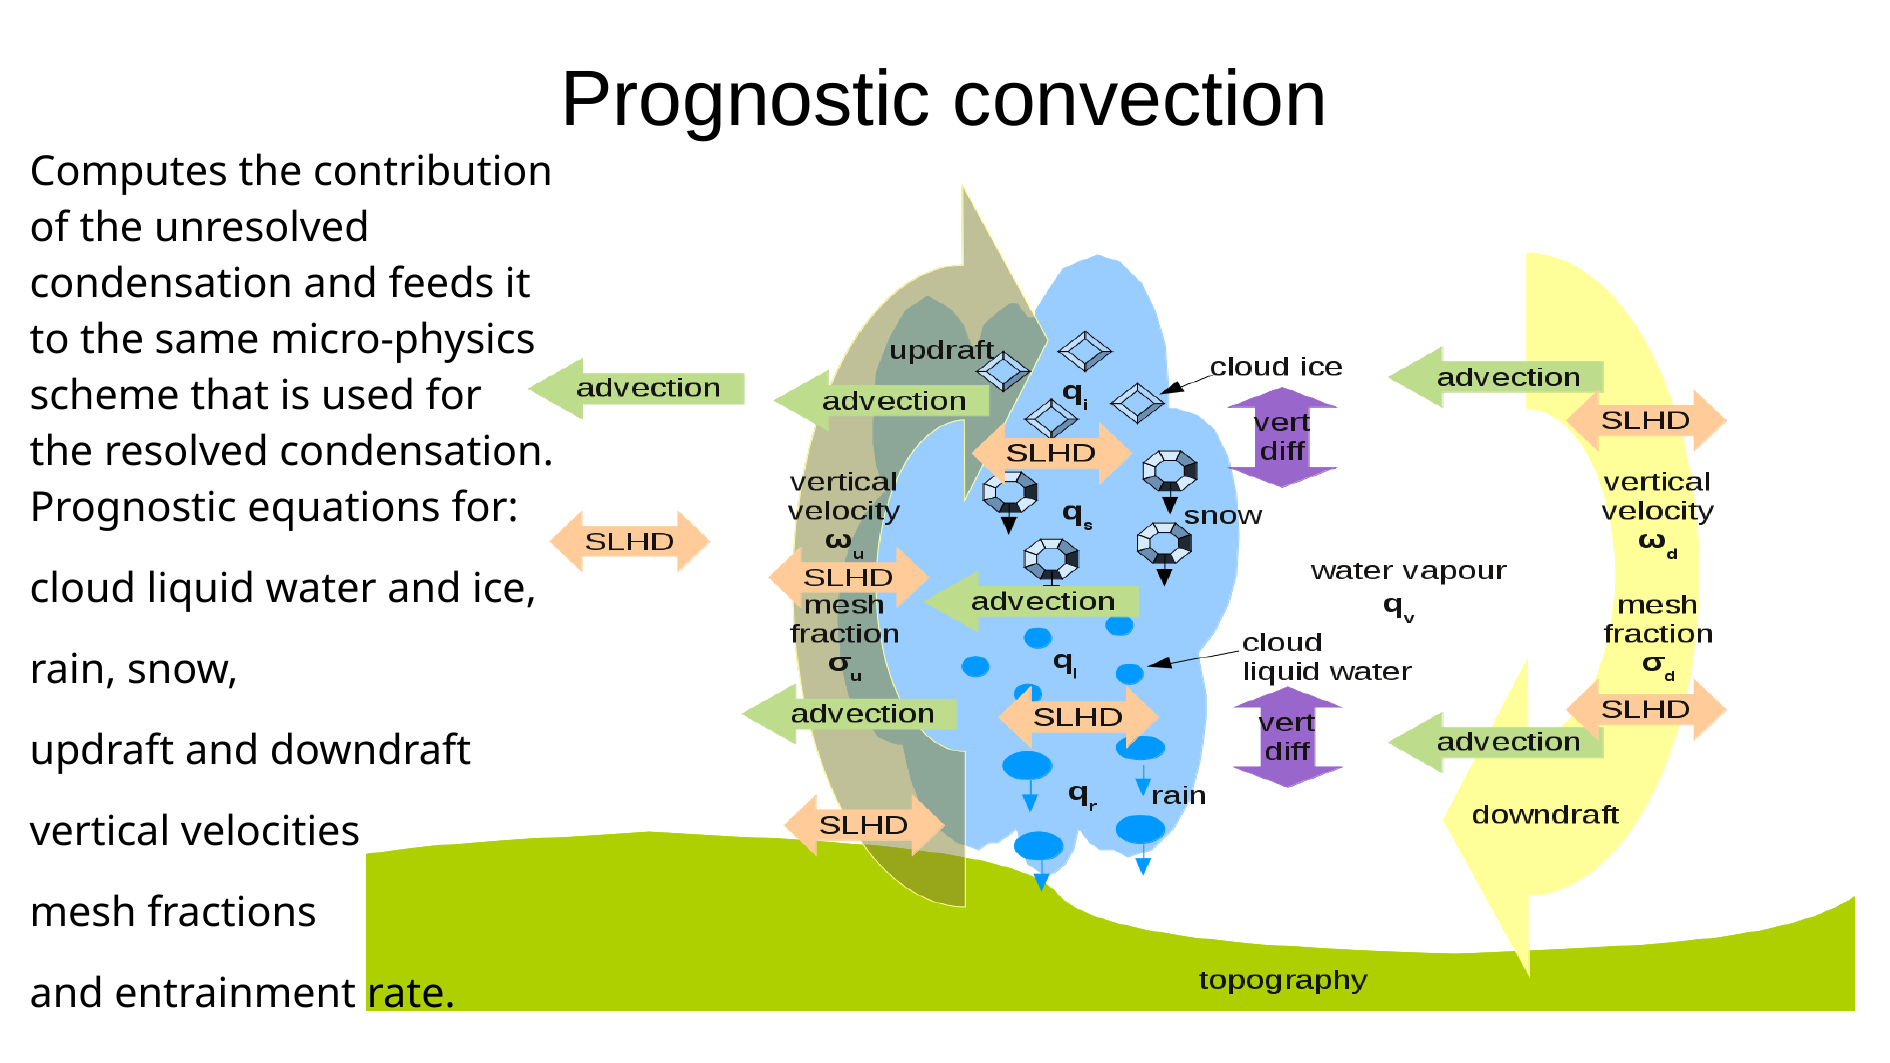

# Prognostic convection
Computes the contribution of the unresolved condensation and feeds it to the same micro-physics scheme that is used for the resolved condensation. Prognostic equations for:
cloud liquid water and ice,
rain, snow,
updraft and downdraft
vertical velocities
mesh fractions
and entrainment rate.